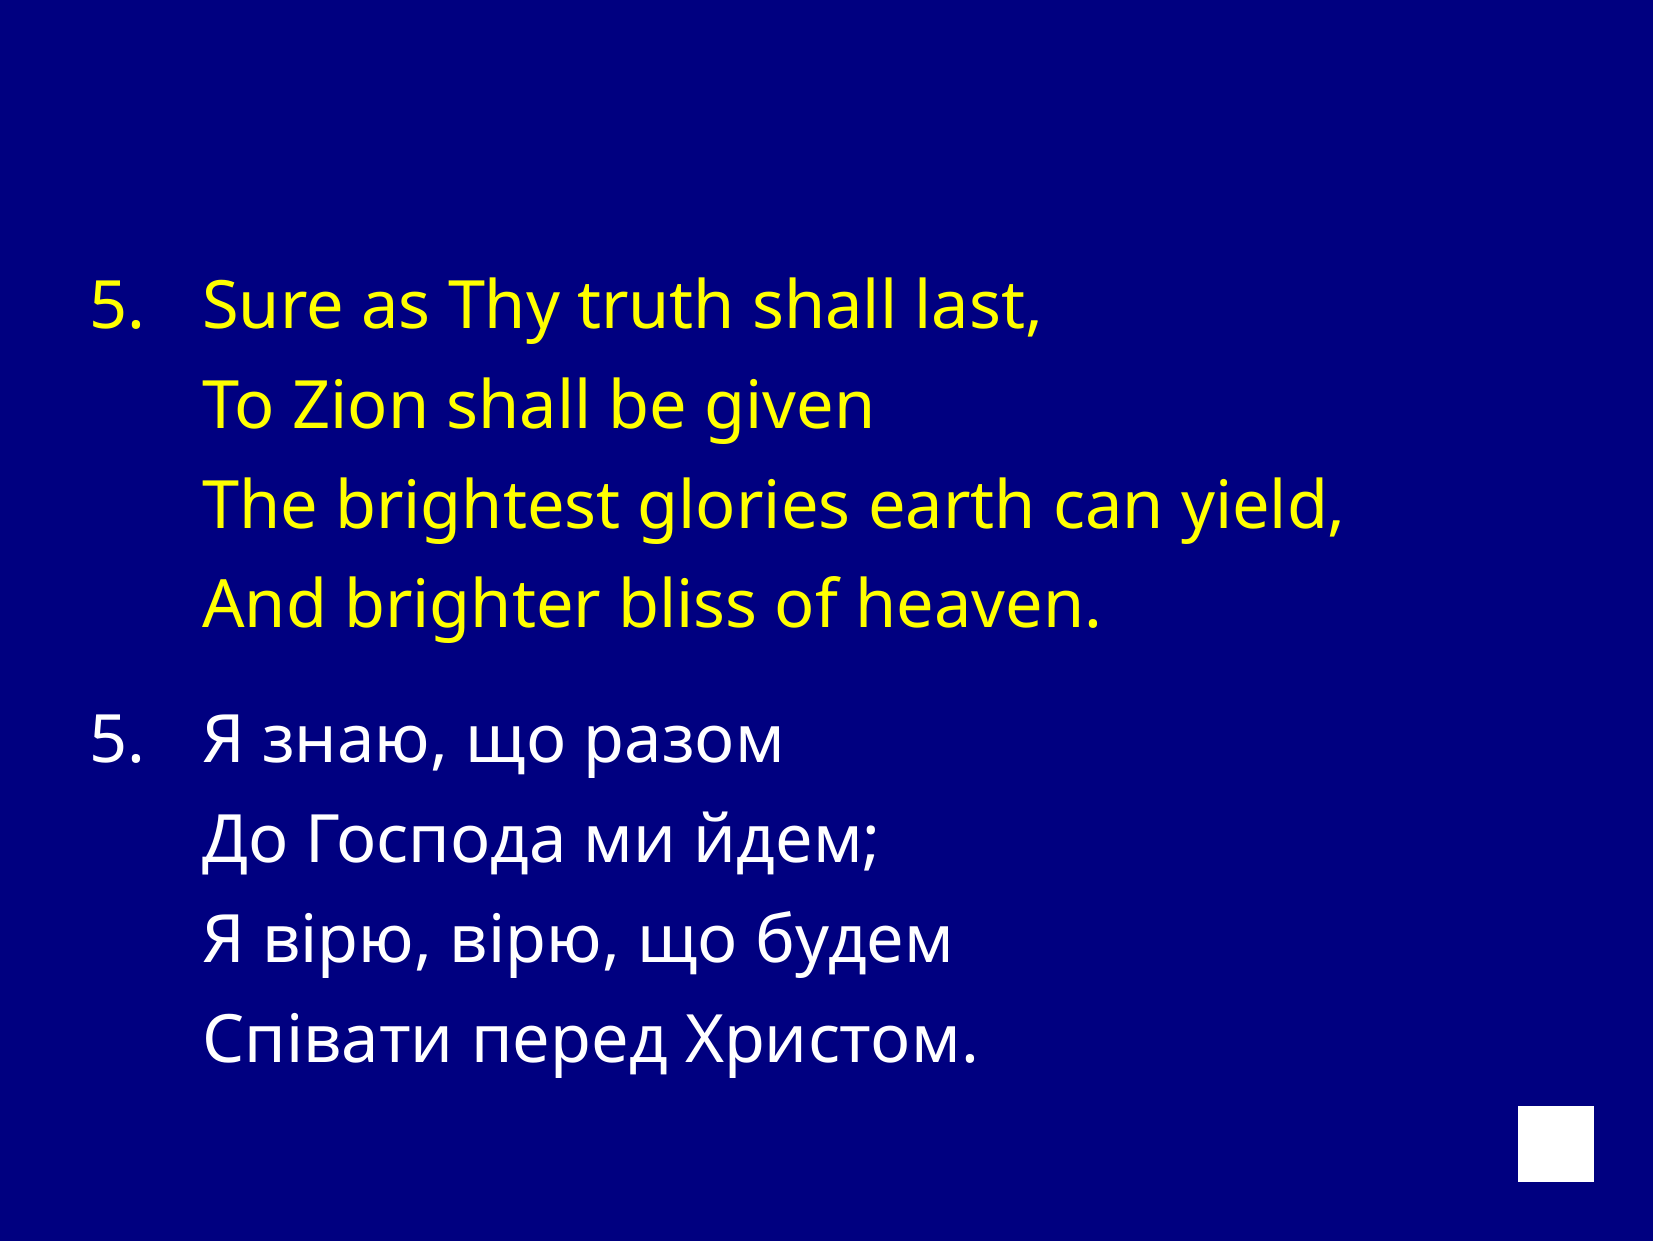

5.	Sure as Thy truth shall last,
	To Zion shall be given
	The brightest glories earth can yield,
	And brighter bliss of heaven.
5.	Я знаю, що разом
	До Господа ми йдем;
	Я вірю, вірю, що будем
	Співати перед Христом.